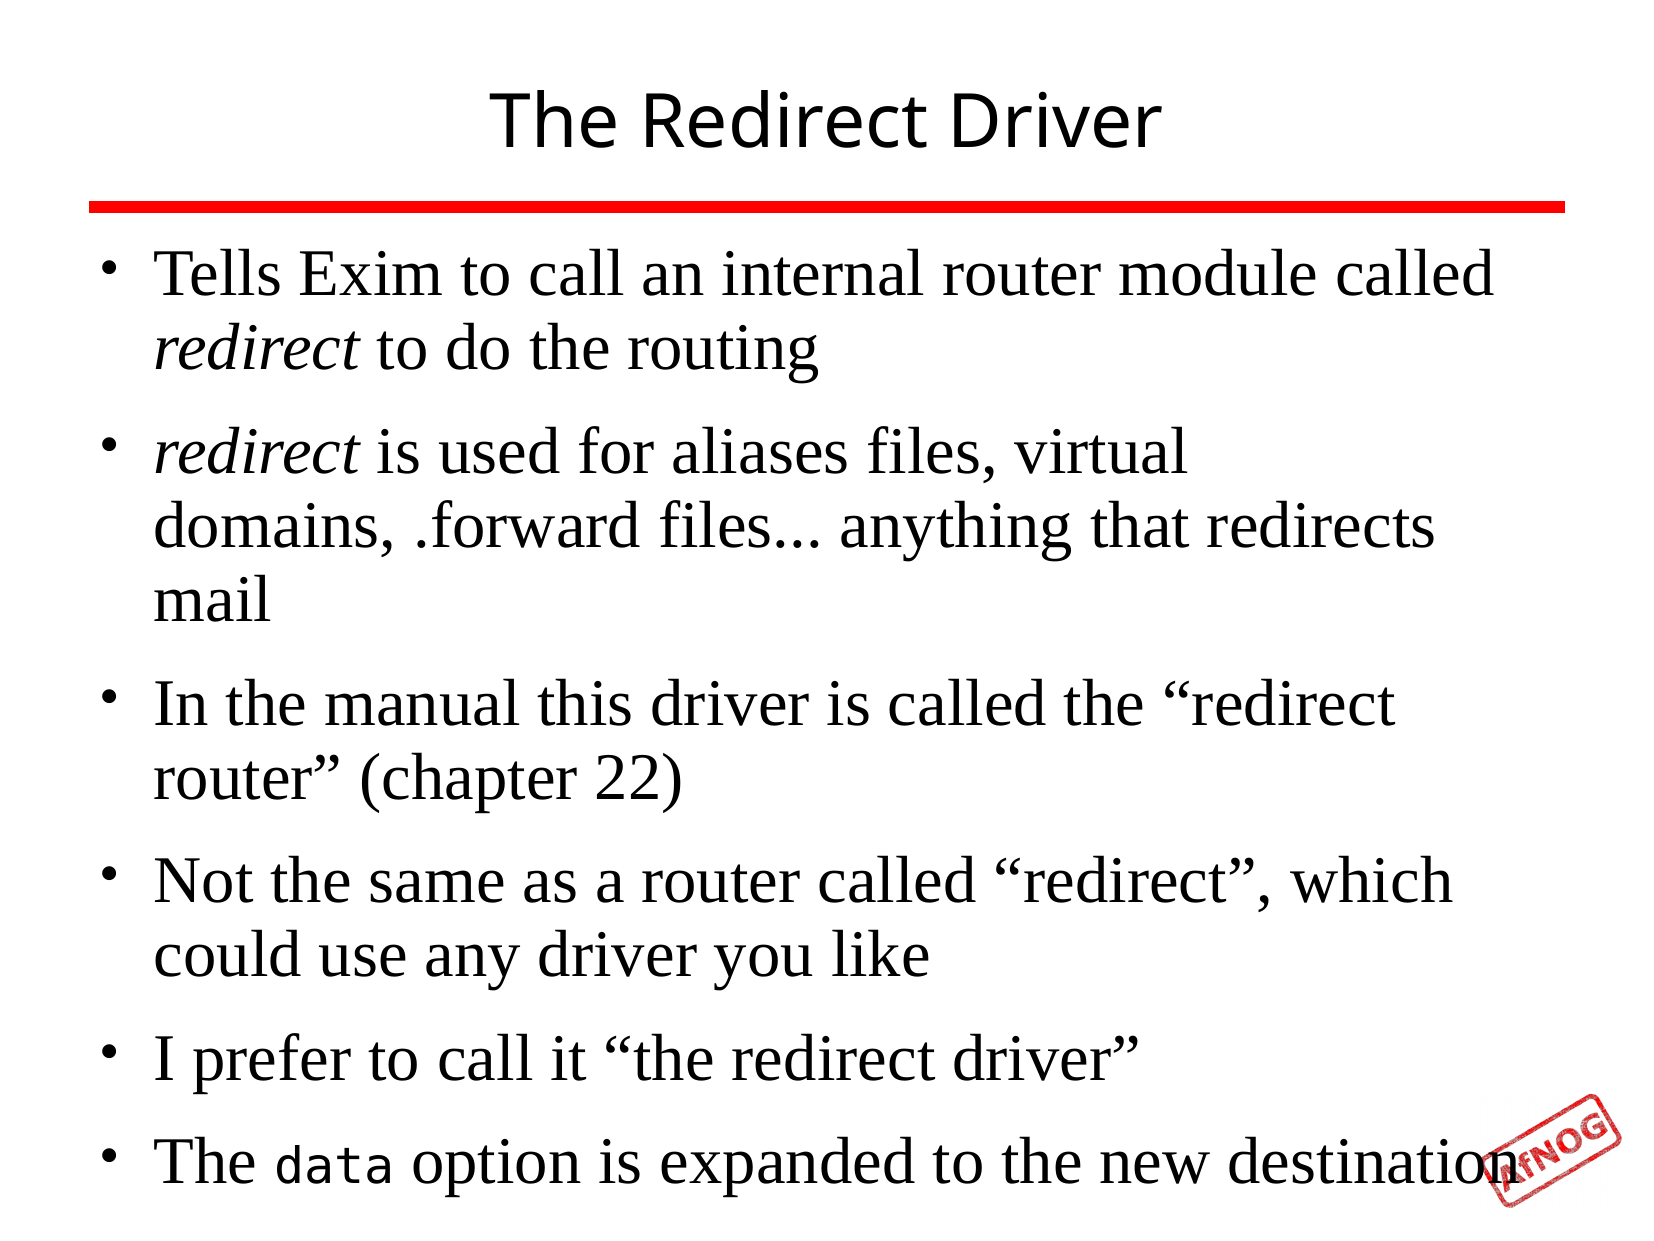

# The Redirect Driver
Tells Exim to call an internal router module called redirect to do the routing
redirect is used for aliases files, virtual domains, .forward files... anything that redirects mail
In the manual this driver is called the “redirect router” (chapter 22)
Not the same as a router called “redirect”, which could use any driver you like
I prefer to call it “the redirect driver”
The data option is expanded to the new destination